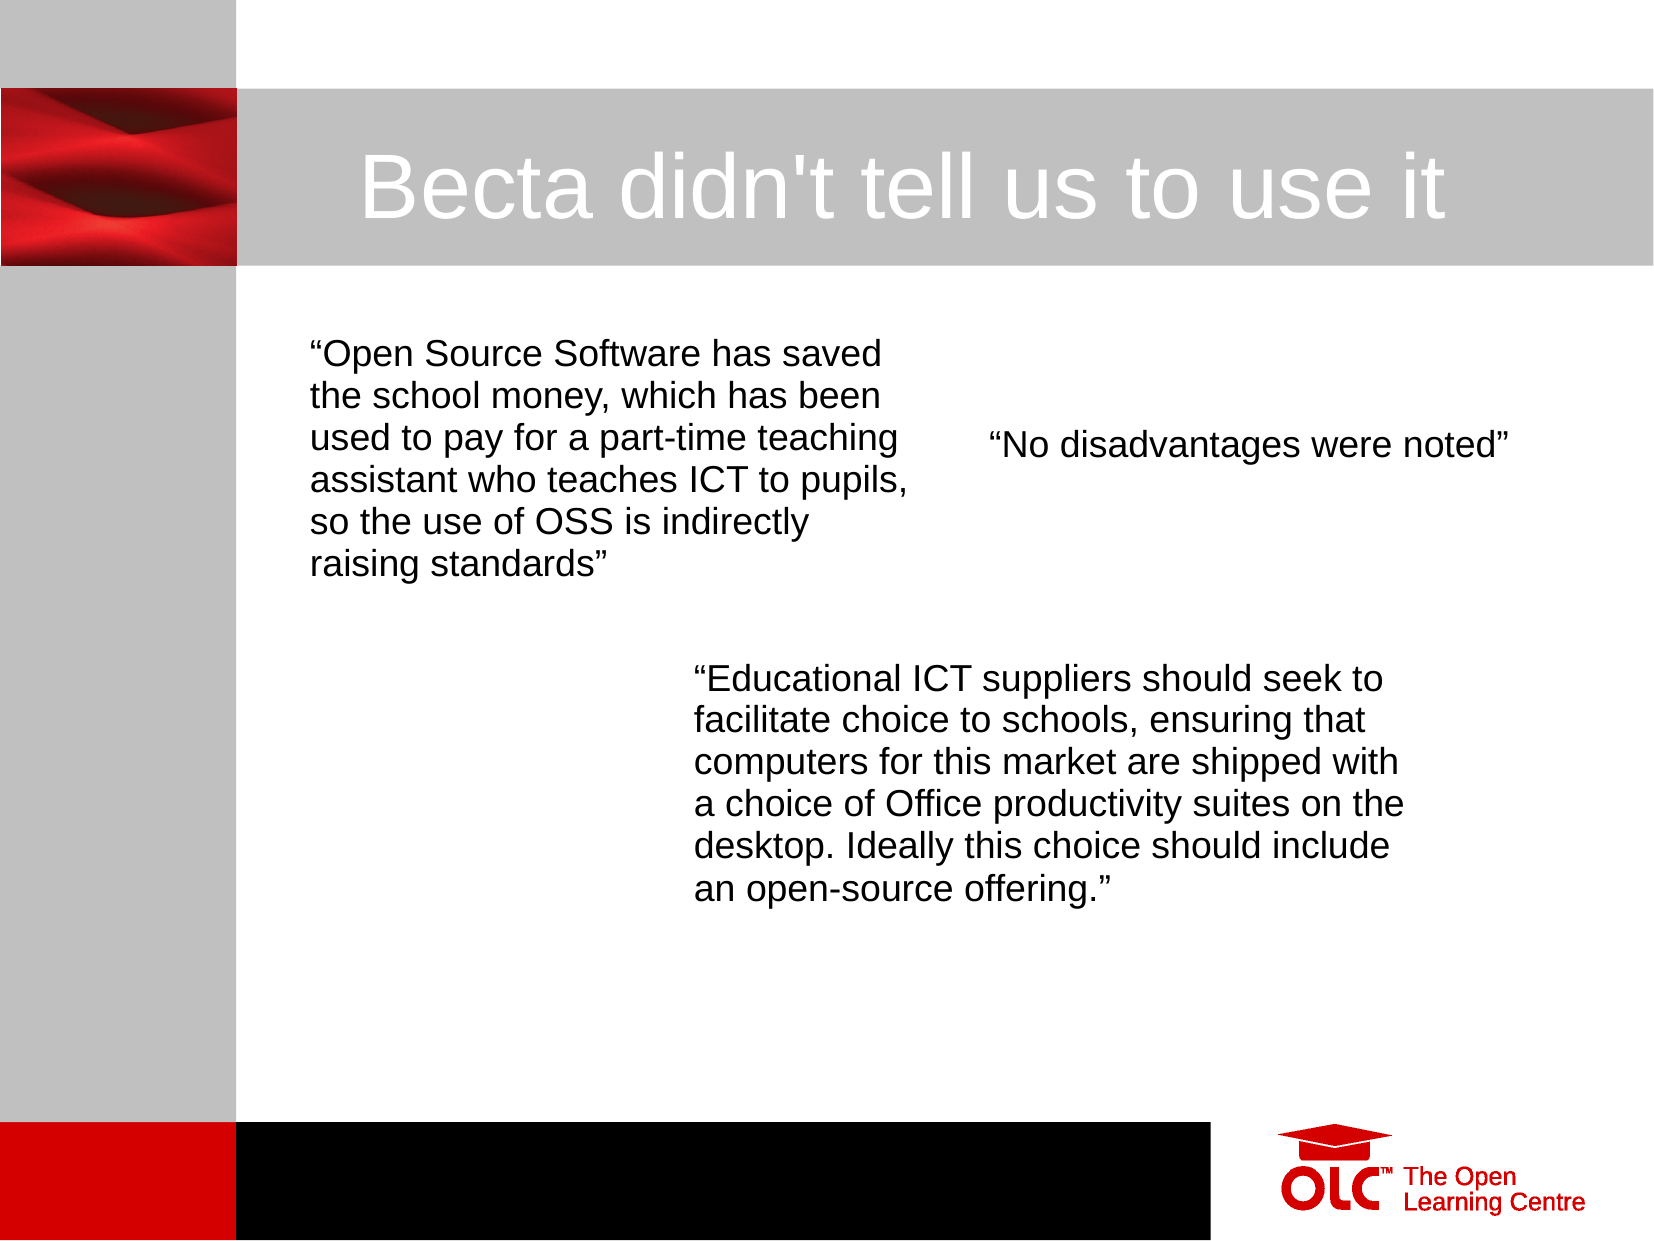

# Becta didn't tell us to use it
“Open Source Software has saved the school money, which has been used to pay for a part-time teaching assistant who teaches ICT to pupils, so the use of OSS is indirectly raising standards”
“No disadvantages were noted”
“Educational ICT suppliers should seek to
facilitate choice to schools, ensuring that
computers for this market are shipped with
a choice of Office productivity suites on the
desktop. Ideally this choice should include
an open-source offering.”